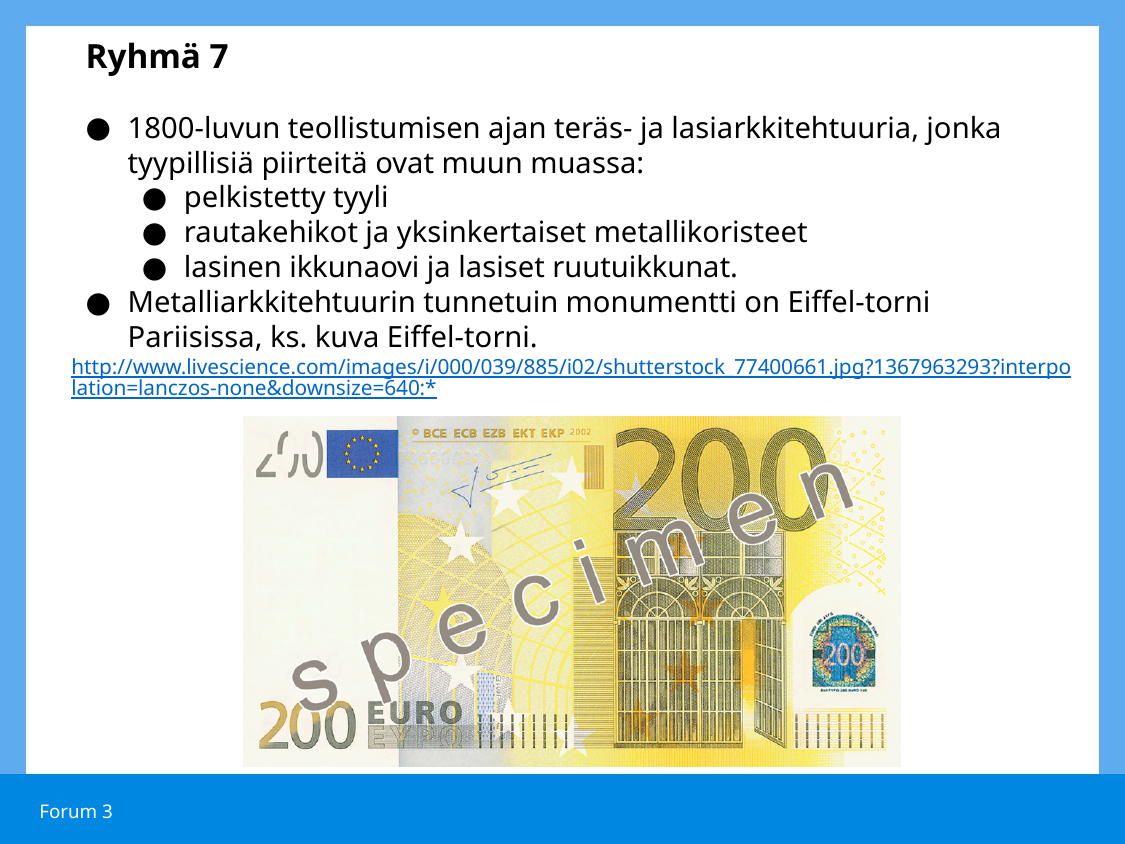

# Ryhmä 7
1800-luvun teollistumisen ajan teräs- ja lasiarkkitehtuuria, jonka tyypillisiä piirteitä ovat muun muassa:
pelkistetty tyyli
rautakehikot ja yksinkertaiset metallikoristeet
lasinen ikkunaovi ja lasiset ruutuikkunat.
Metalliarkkitehtuurin tunnetuin monumentti on Eiffel-torni Pariisissa, ks. kuva Eiffel-torni.
http://www.livescience.com/images/i/000/039/885/i02/shutterstock_77400661.jpg?1367963293?interpolation=lanczos-none&downsize=640:*